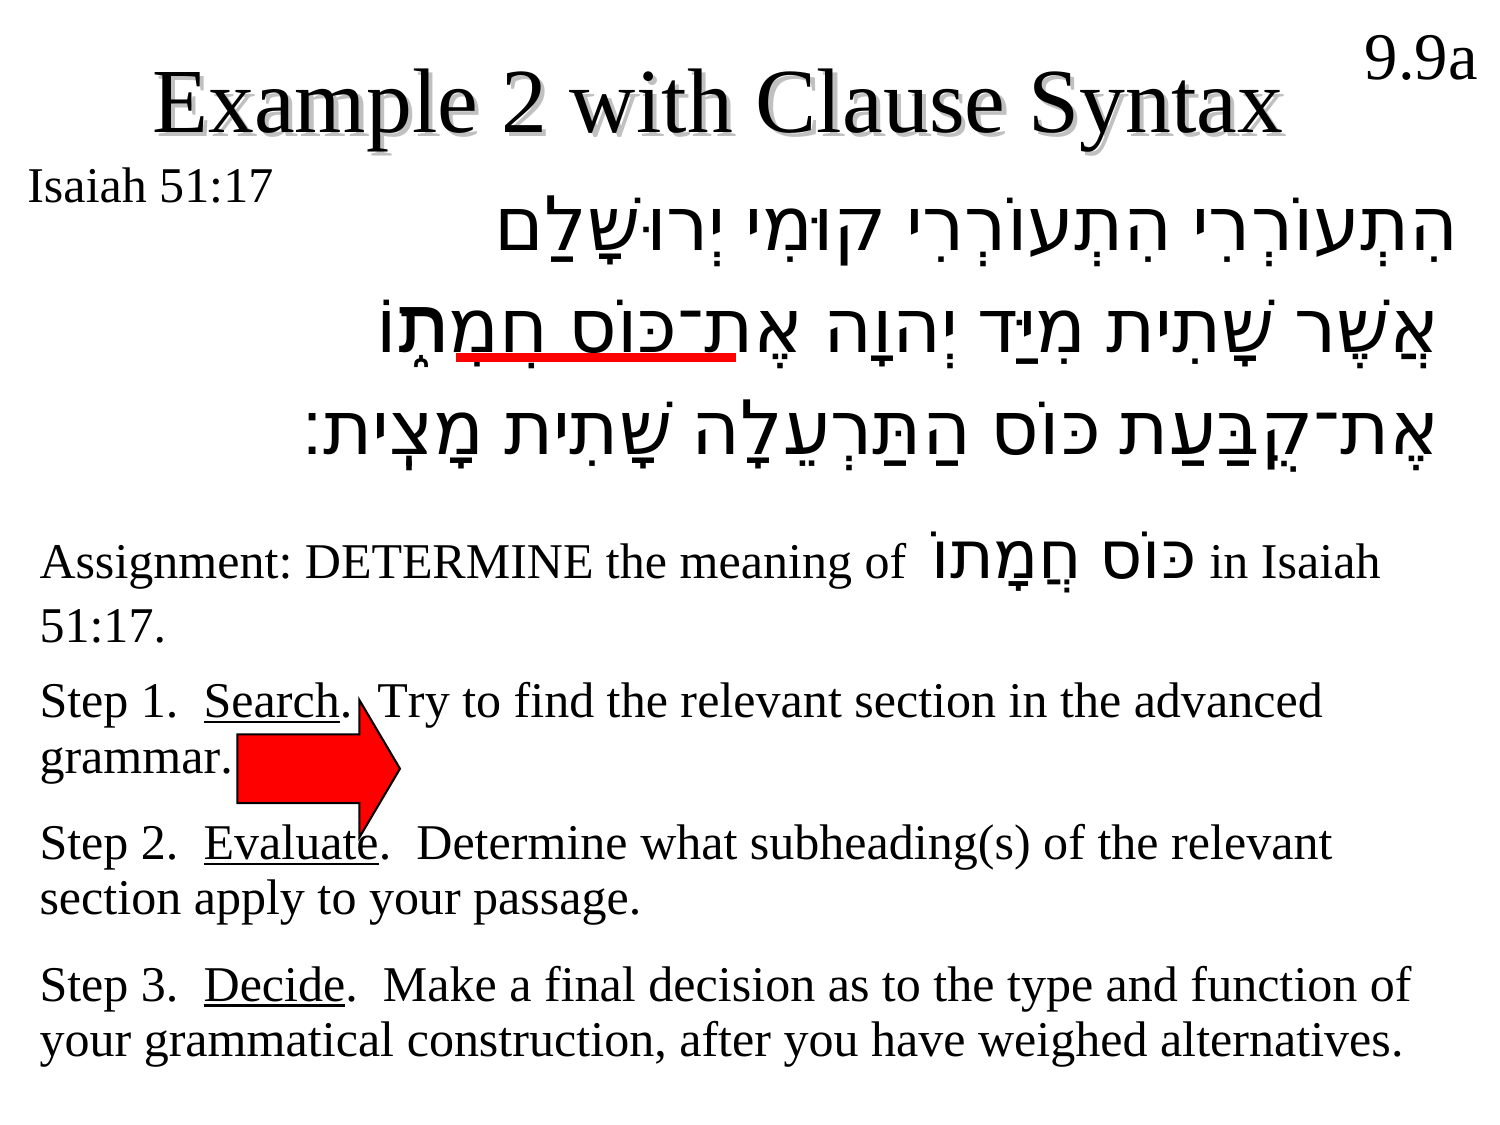

9.9a
# Example 2 with Clause Syntax
Isaiah 51:17
הִתְעוֹרְרִי הִתְעוֹרְרִי קוּמִי יְרוּשָׁלַם
 אֲשֶׁר שָׁתִית מִיַּד יְהוָה אֶת־כּוֹס חֲמָת֑וֹ
אֶת־קֻבַּעַת כּוֹס הַתַּרְעֵלָה שָׁתִית מָצִֽית׃ ֶ
Assignment: DETERMINE the meaning of כּוֹס חֲמָתוֹ in Isaiah 51:17.
Step 1. Search. Try to find the relevant section in the advanced grammar.
Step 2. Evaluate. Determine what subheading(s) of the relevant section apply to your passage.
Step 3. Decide. Make a final decision as to the type and function of your grammatical construction, after you have weighed alternatives.